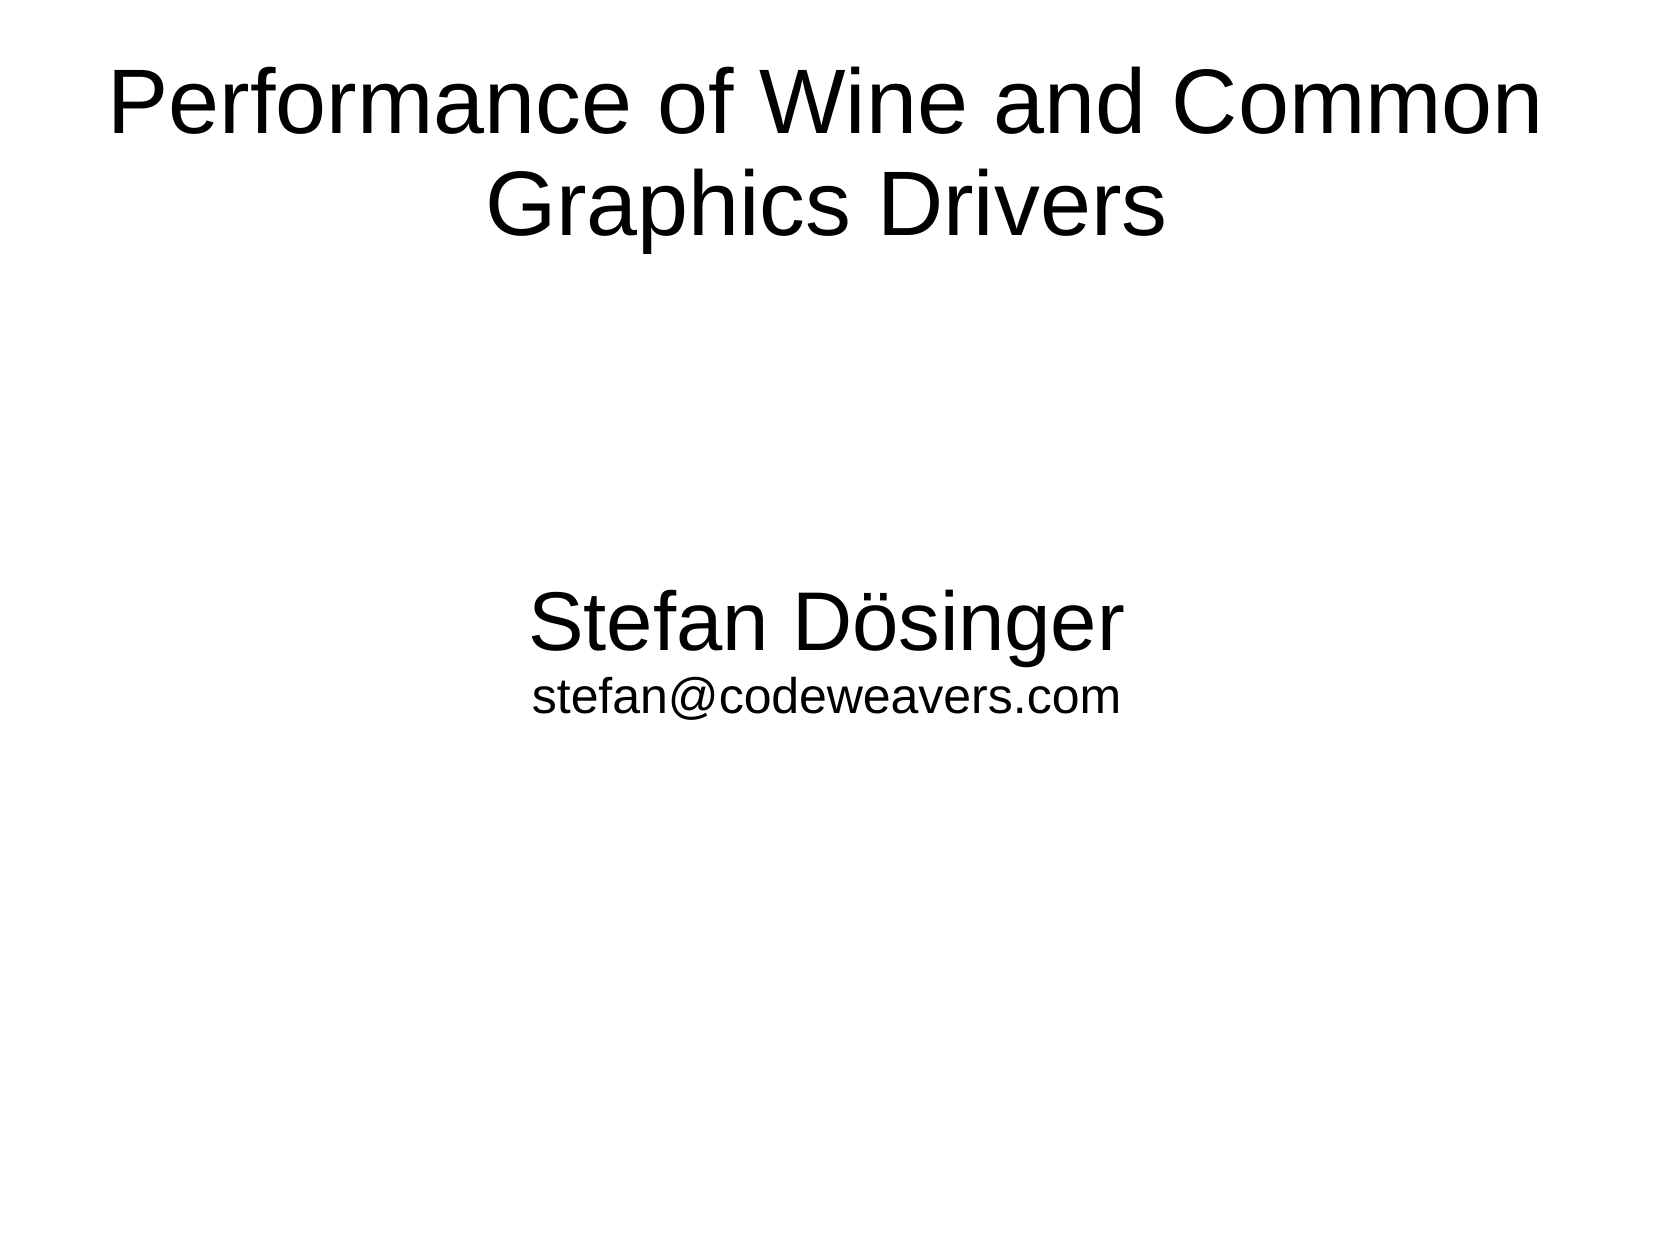

# Performance of Wine and Common Graphics Drivers
Stefan Dösinger
stefan@codeweavers.com